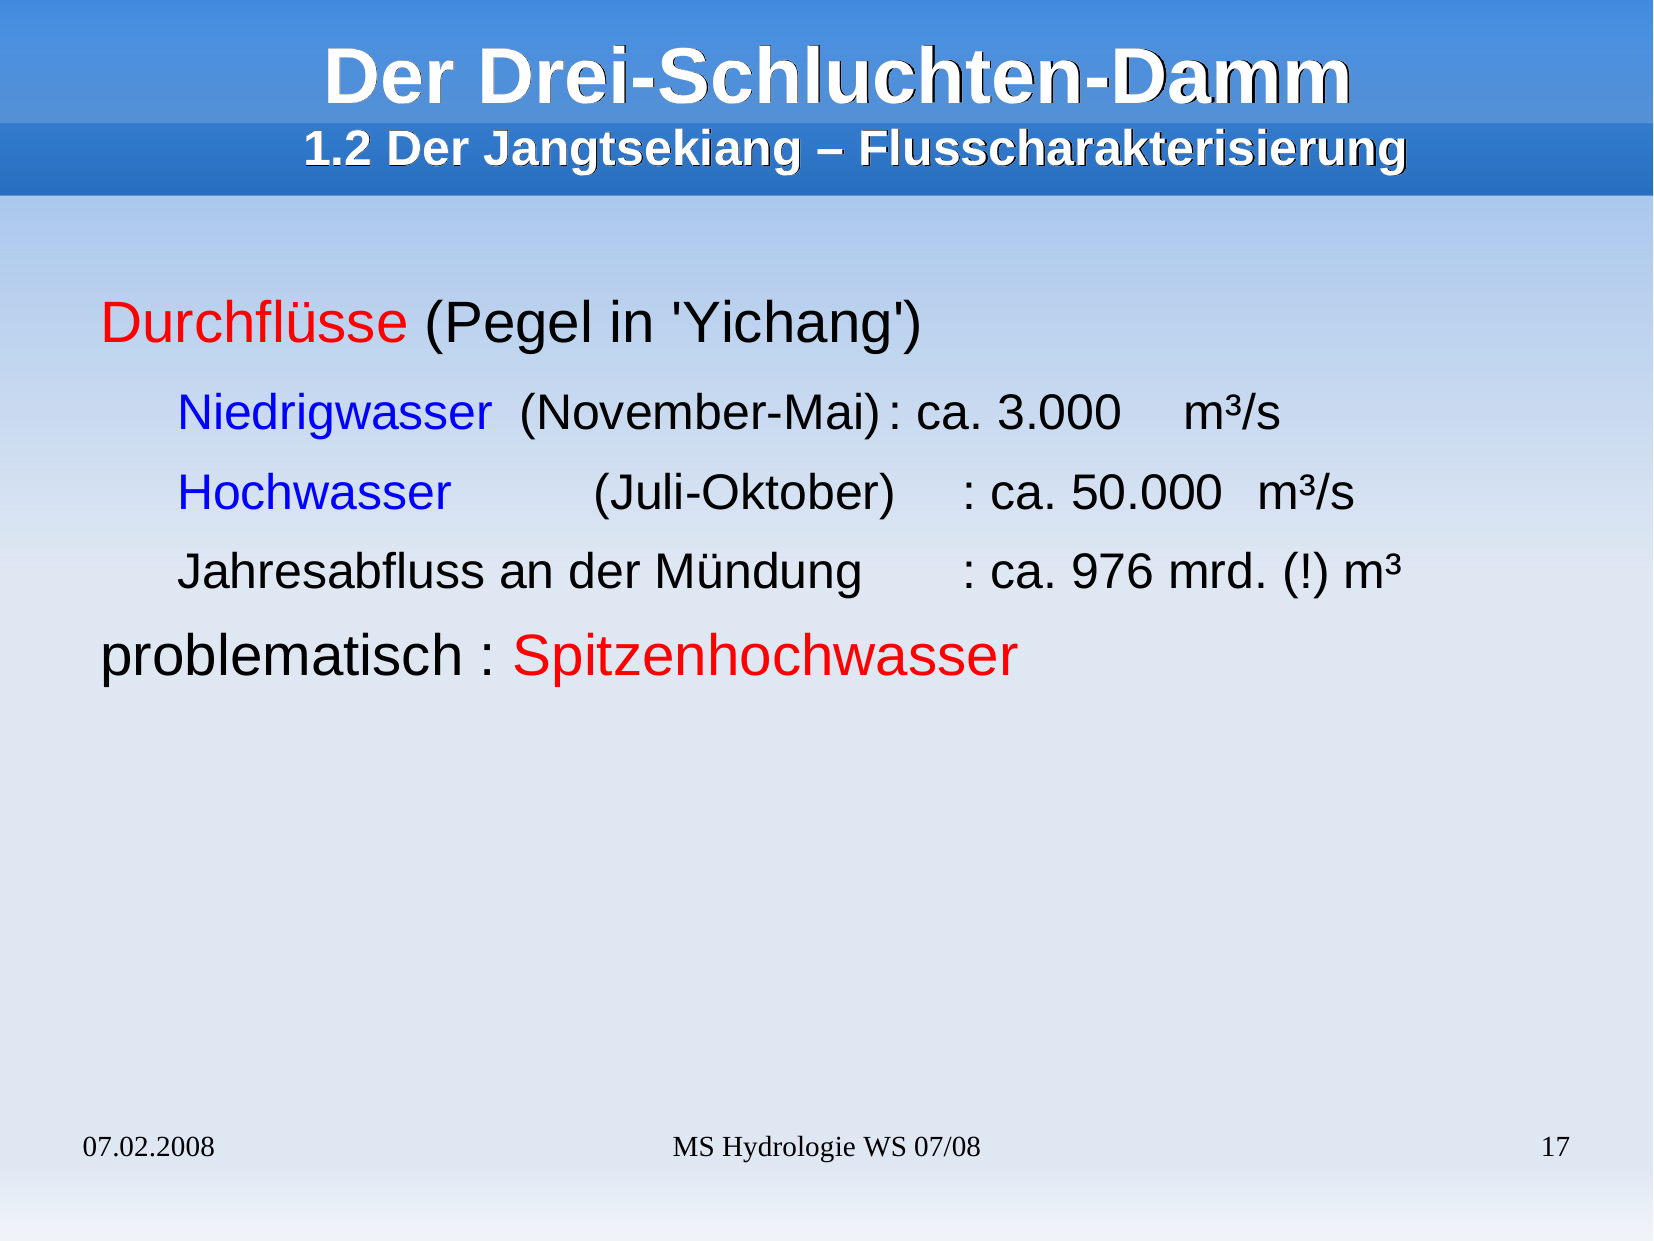

# Der Drei-Schluchten-Damm 1.2 Der Jangtsekiang – Flusscharakterisierung
Durchflüsse (Pegel in 'Yichang')
Niedrigwasser 	(November-Mai)	: ca. 3.000 	m³/s
Hochwasser		(Juli-Oktober)	: ca. 50.000 	m³/s
Jahresabfluss an der Mündung		: ca. 976 mrd. (!) m³
problematisch : Spitzenhochwasser
07.02.2008
MS Hydrologie WS 07/08
17